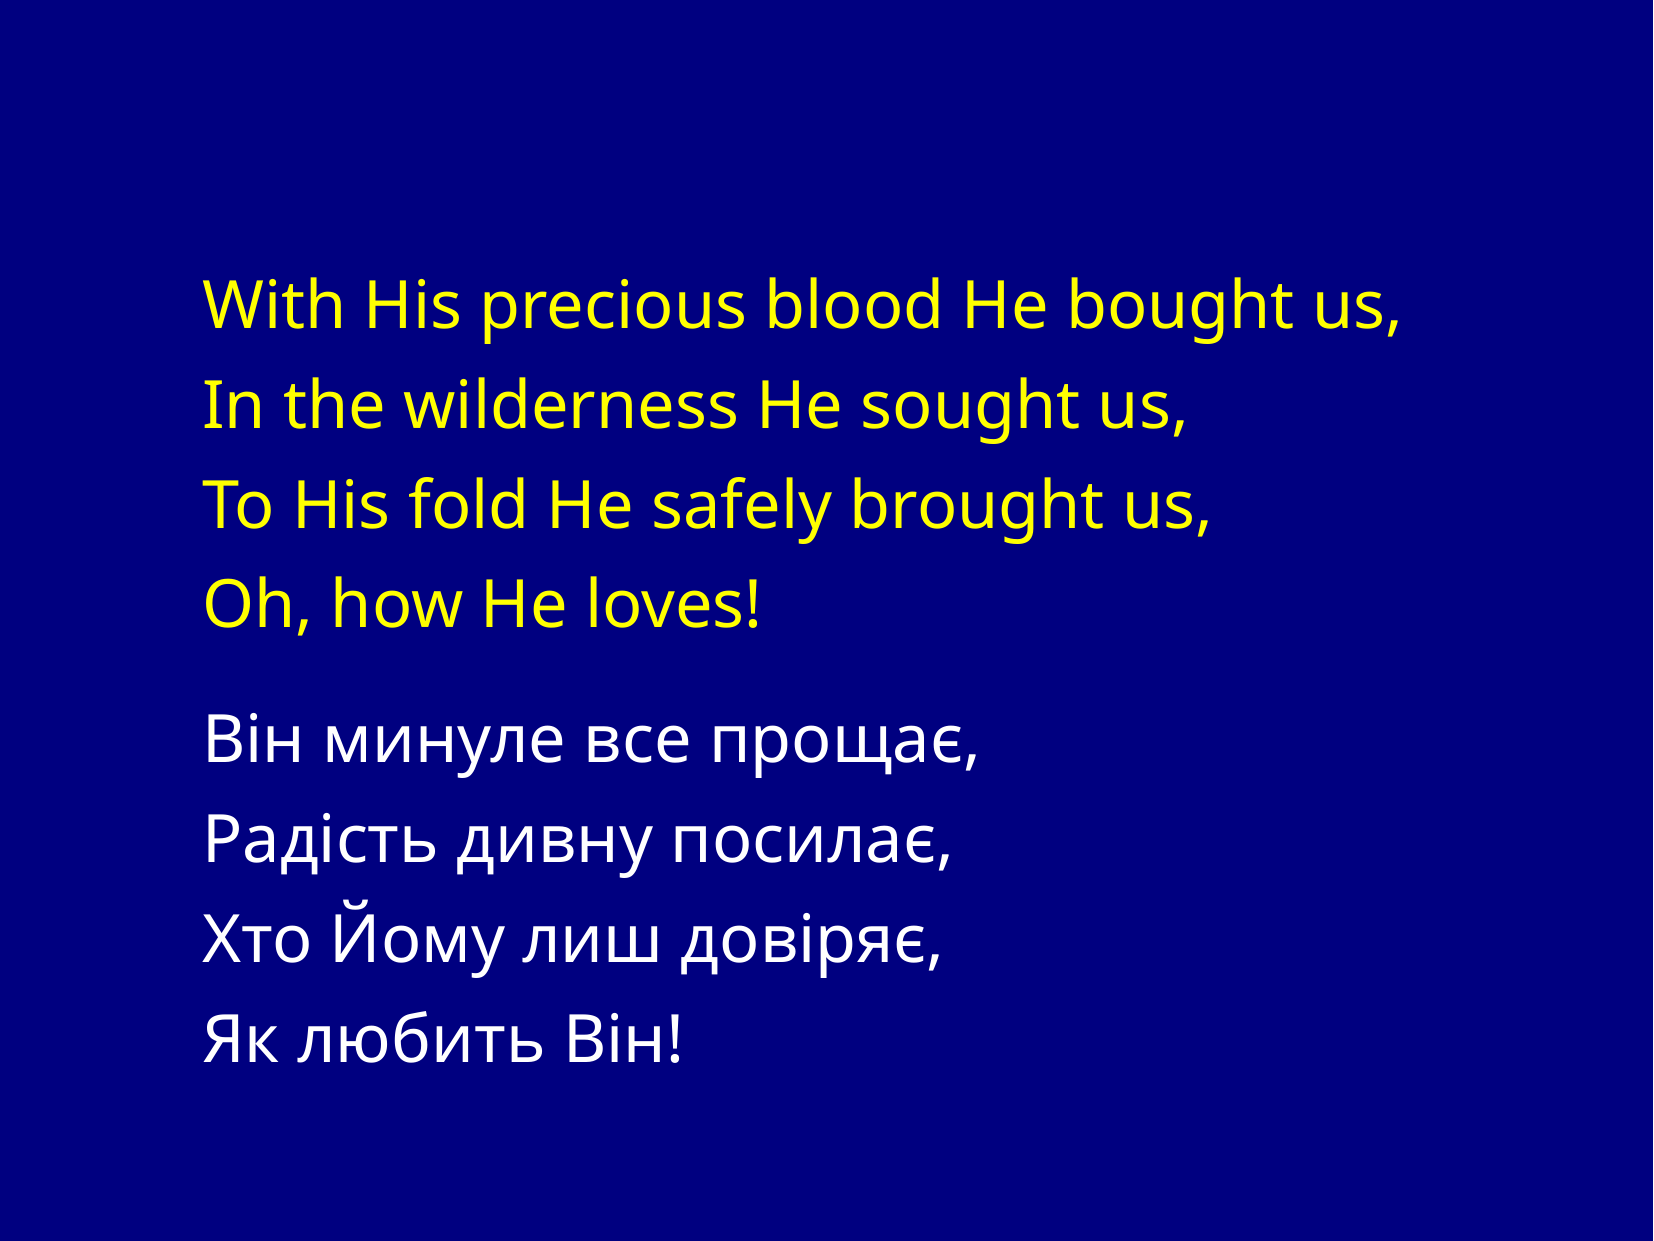

With His precious blood He bought us,
	In the wilderness He sought us,
	To His fold He safely brought us,
	Oh, how He loves!
	Він минуле все прощає,
	Радість дивну посилає,
	Хто Йому лиш довіряє,
	Як любить Він!